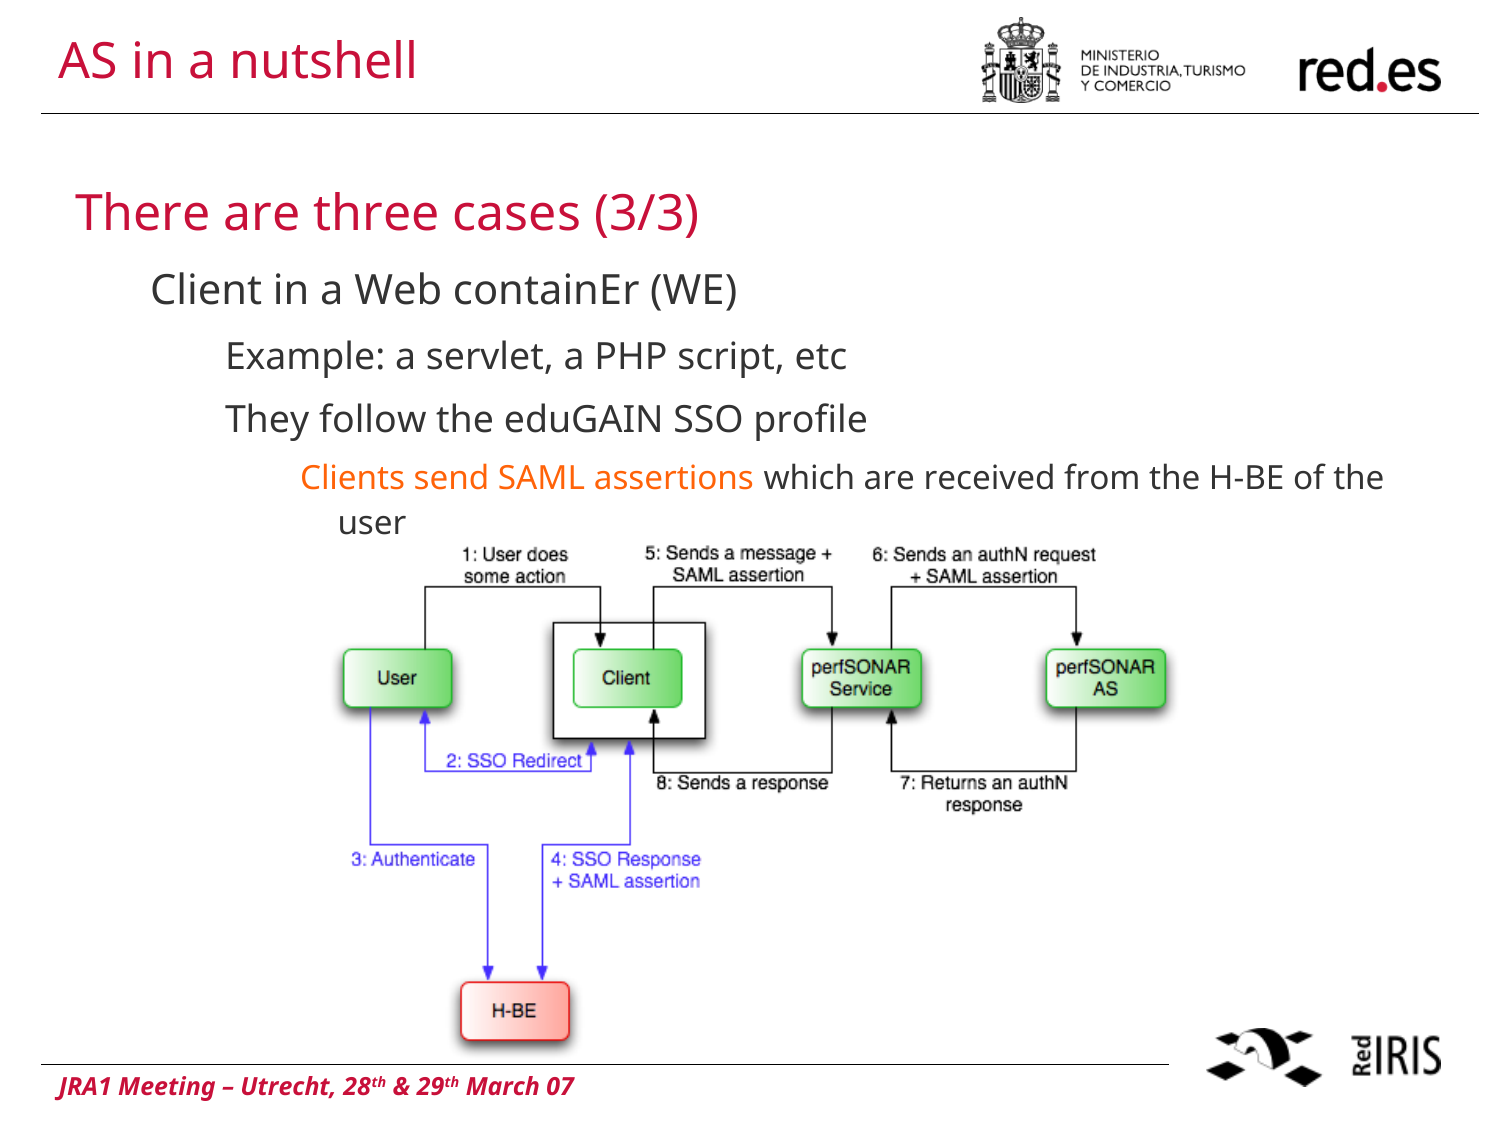

# AS in a nutshell
There are three cases (3/3)
Client in a Web containEr (WE)
Example: a servlet, a PHP script, etc
They follow the eduGAIN SSO profile
Clients send SAML assertions which are received from the H-BE of the user